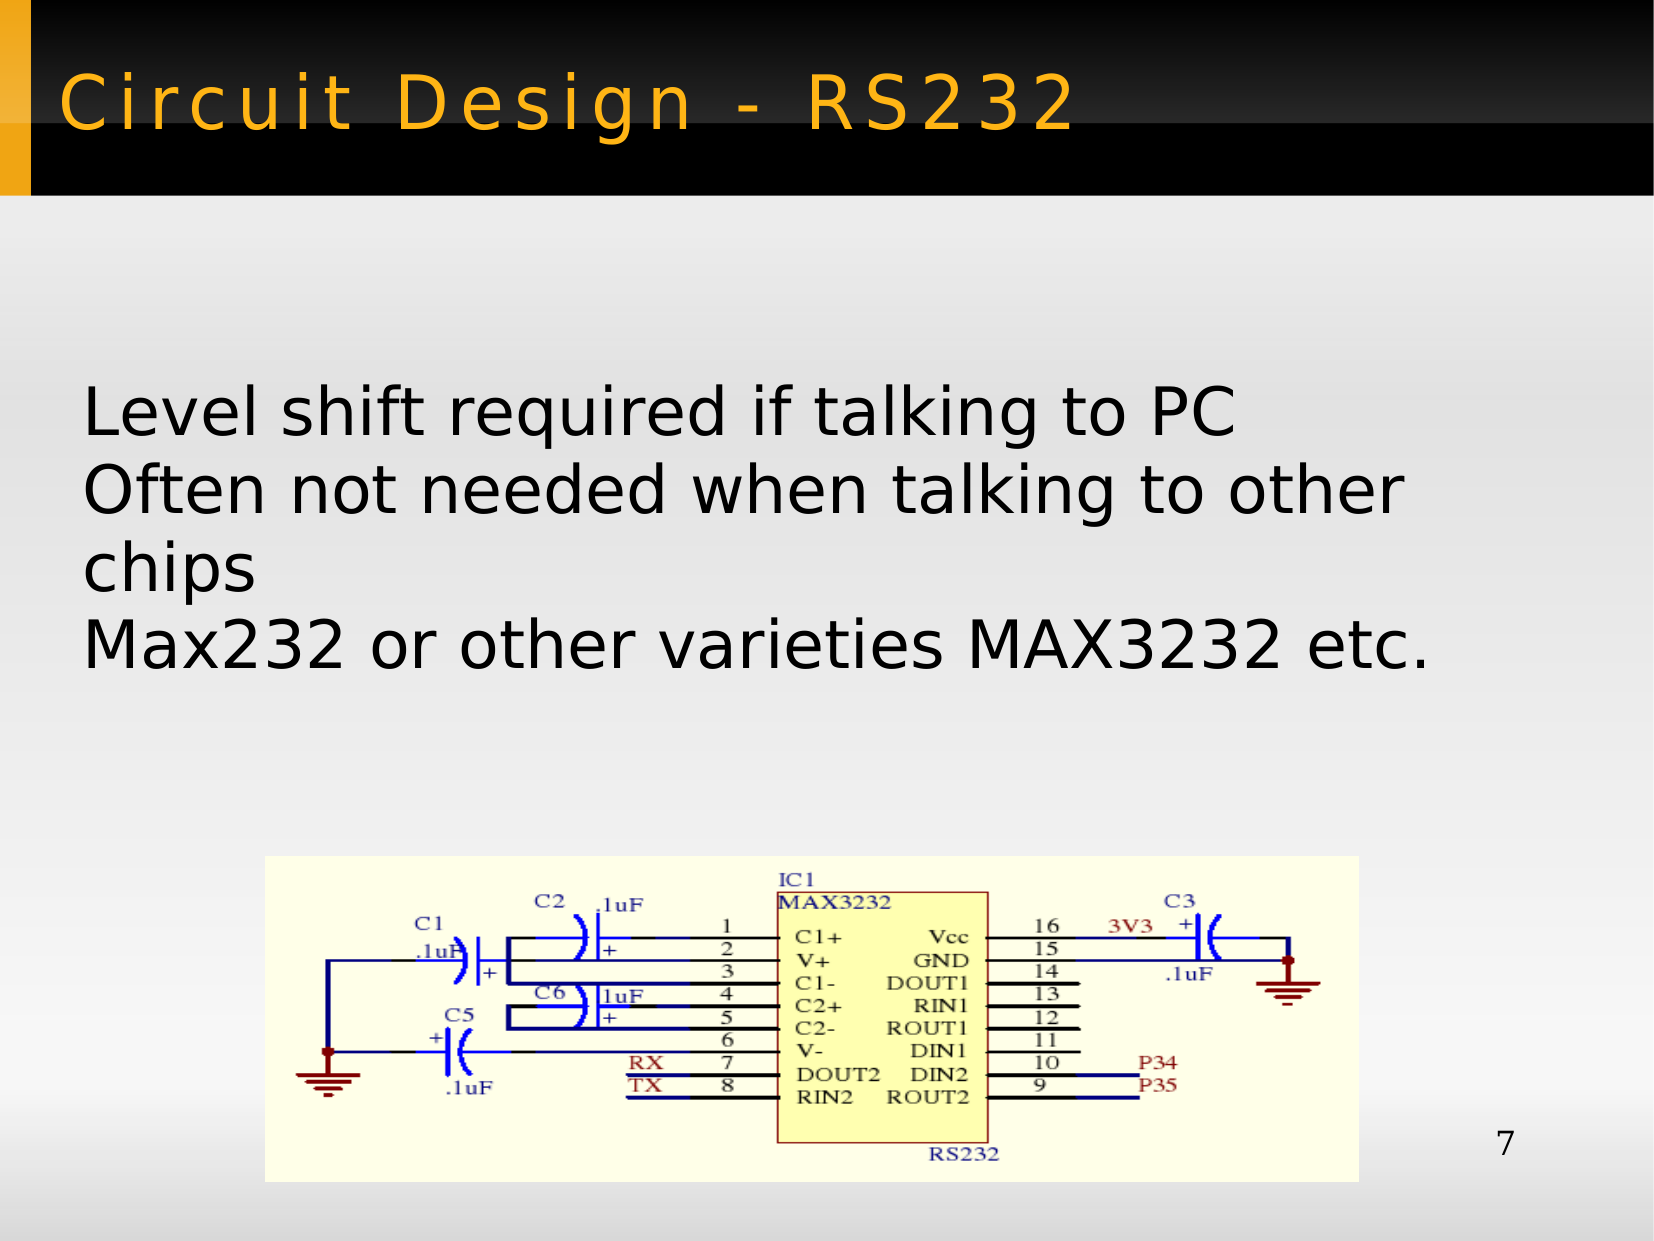

# Circuit Design - RS232
Level shift required if talking to PC
Often not needed when talking to other chips
Max232 or other varieties MAX3232 etc.
http://r-smith.net/lca2007
7